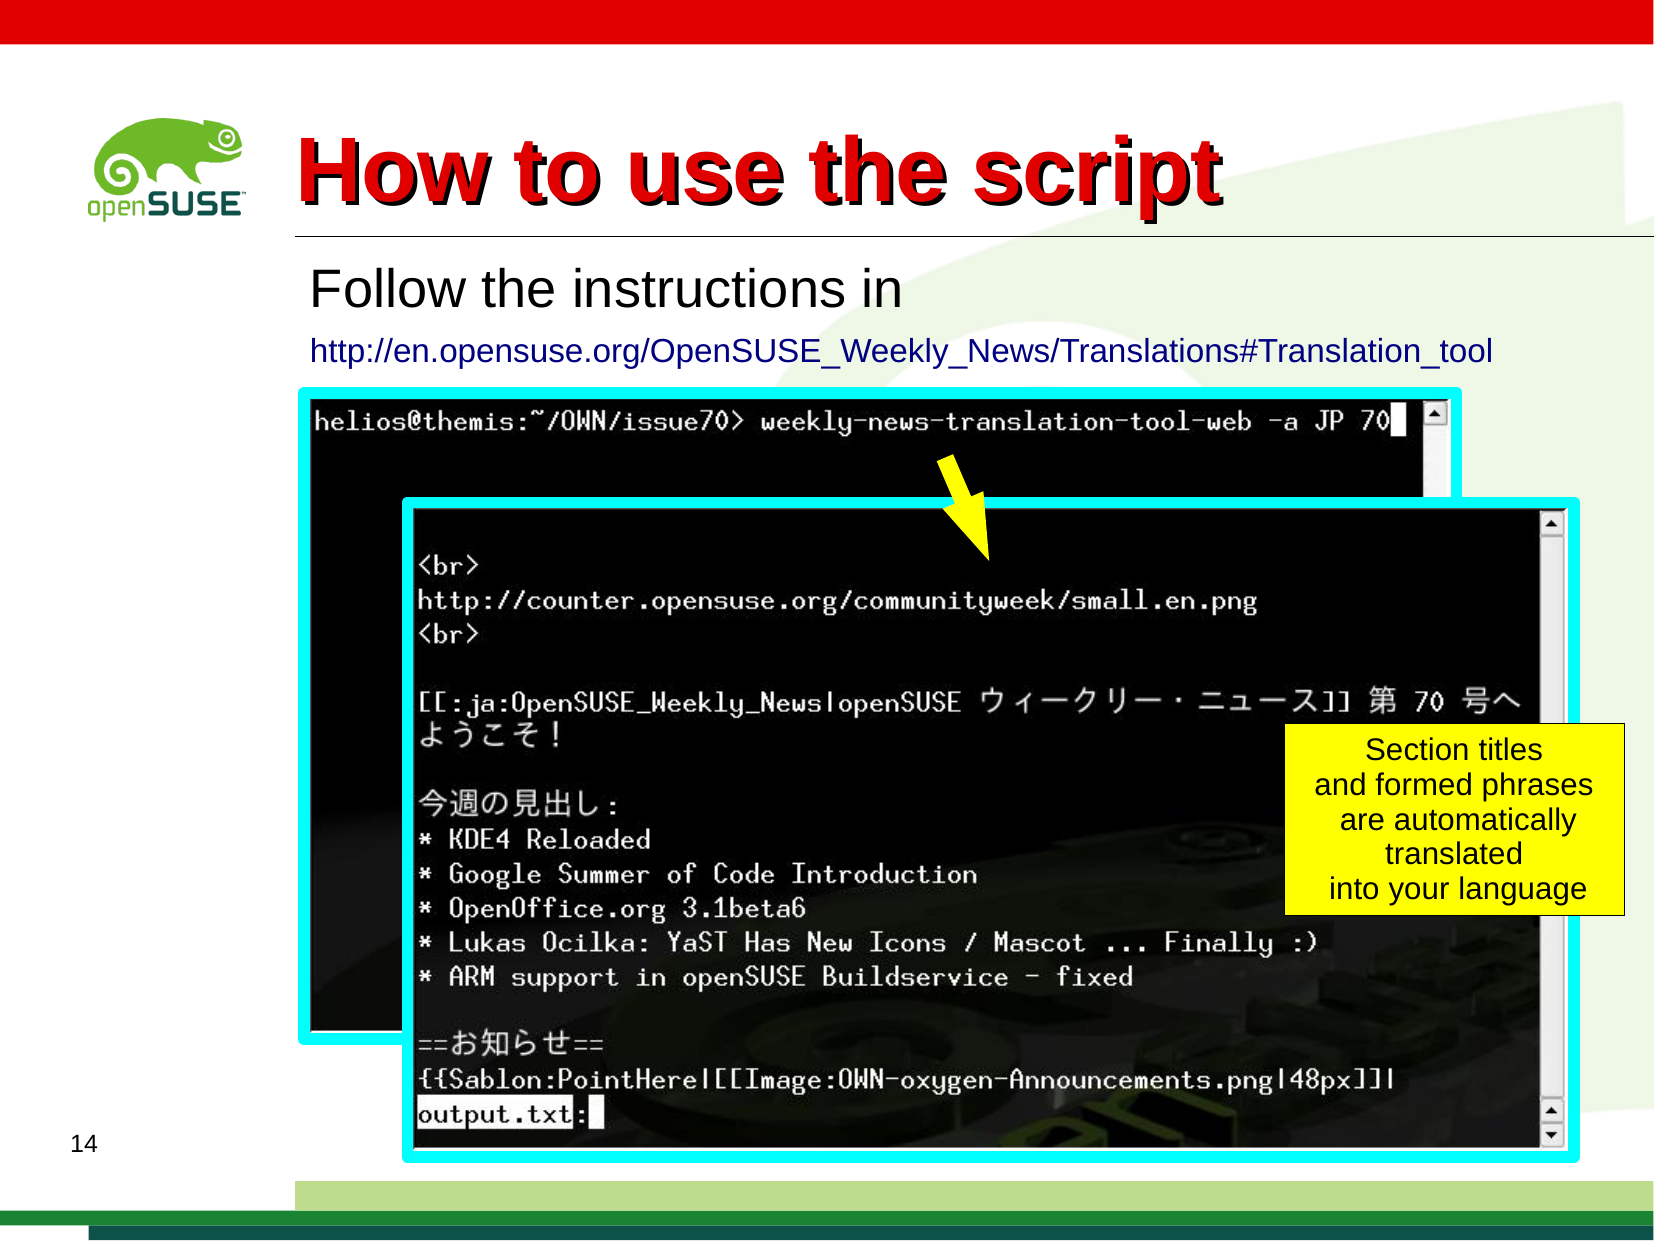

# How to use the script
Follow the instructions in
http://en.opensuse.org/OpenSUSE_Weekly_News/Translations#Translation_tool
Section titles
and formed phrases
 are automatically
translated
 into your language